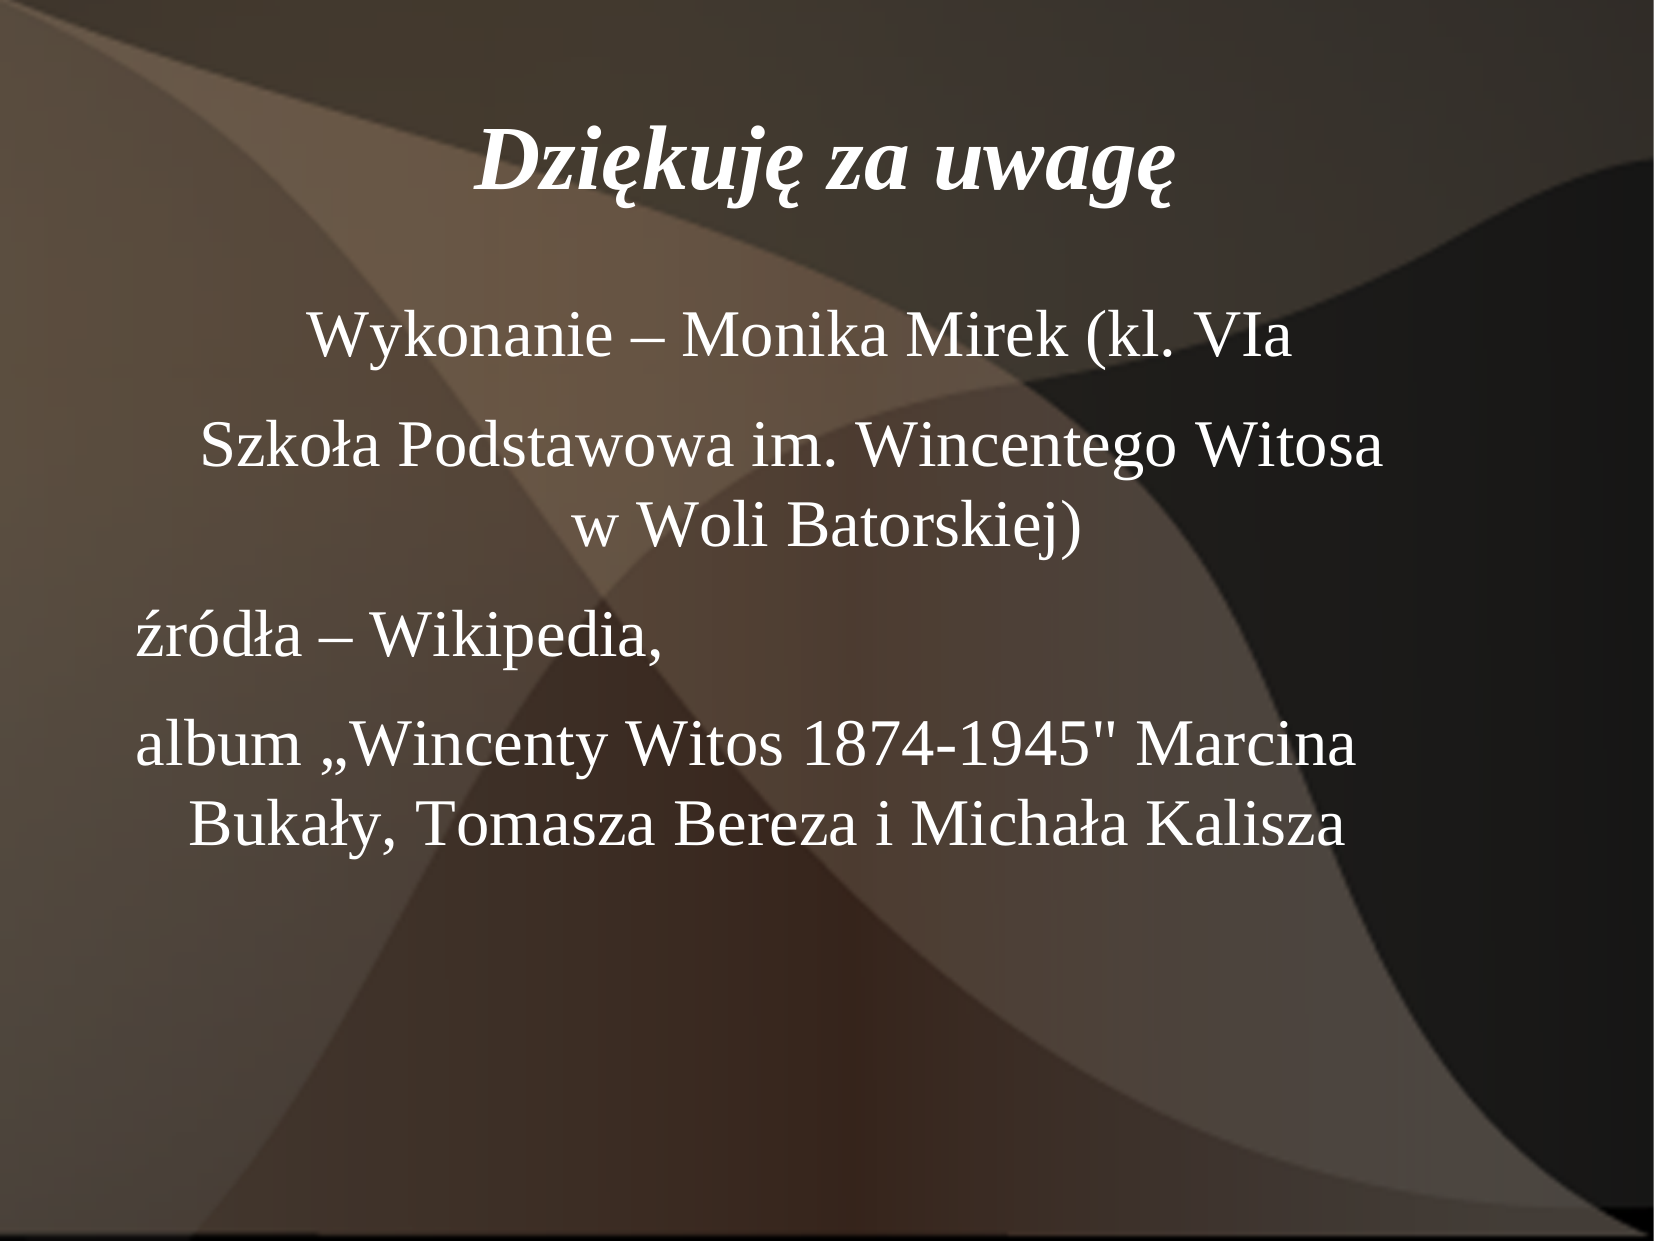

# Dziękuję za uwagę
Wykonanie – Monika Mirek (kl. VIa
Szkoła Podstawowa im. Wincentego Witosa
w Woli Batorskiej)
źródła – Wikipedia,
album „Wincenty Witos 1874-1945" Marcina Bukały, Tomasza Bereza i Michała Kalisza